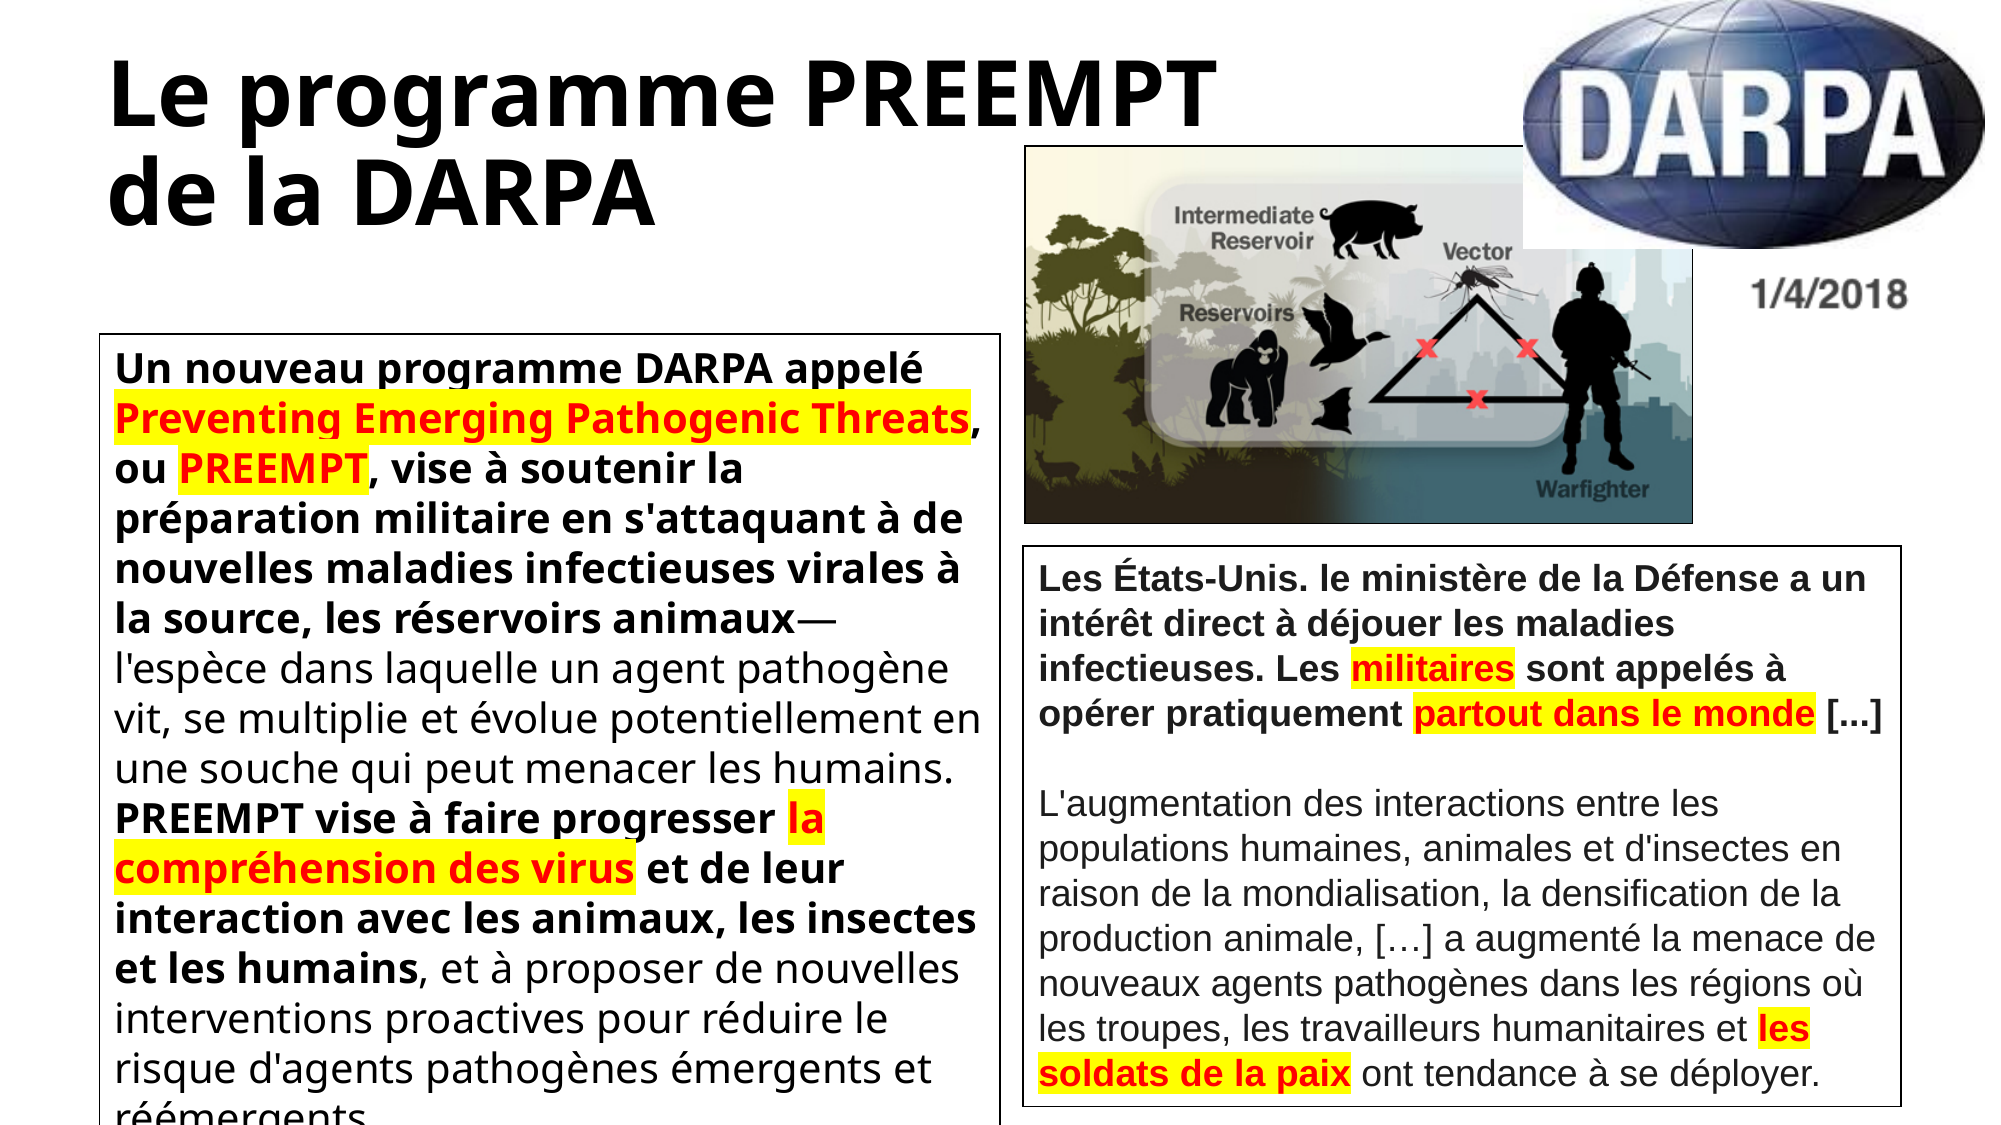

# Le programme PREEMPT de la DARPA
Un nouveau programme DARPA appelé Preventing Emerging Pathogenic Threats, ou PREEMPT, vise à soutenir la préparation militaire en s'attaquant à de nouvelles maladies infectieuses virales à la source, les réservoirs animaux—l'espèce dans laquelle un agent pathogène vit, se multiplie et évolue potentiellement en une souche qui peut menacer les humains. PREEMPT vise à faire progresser la compréhension des virus et de leur interaction avec les animaux, les insectes et les humains, et à proposer de nouvelles interventions proactives pour réduire le risque d'agents pathogènes émergents et réémergents.
Les États-Unis. le ministère de la Défense a un intérêt direct à déjouer les maladies infectieuses. Les militaires sont appelés à opérer pratiquement partout dans le monde [...]
L'augmentation des interactions entre les populations humaines, animales et d'insectes en raison de la mondialisation, la densification de la production animale, […] a augmenté la menace de nouveaux agents pathogènes dans les régions où les troupes, les travailleurs humanitaires et les soldats de la paix ont tendance à se déployer.